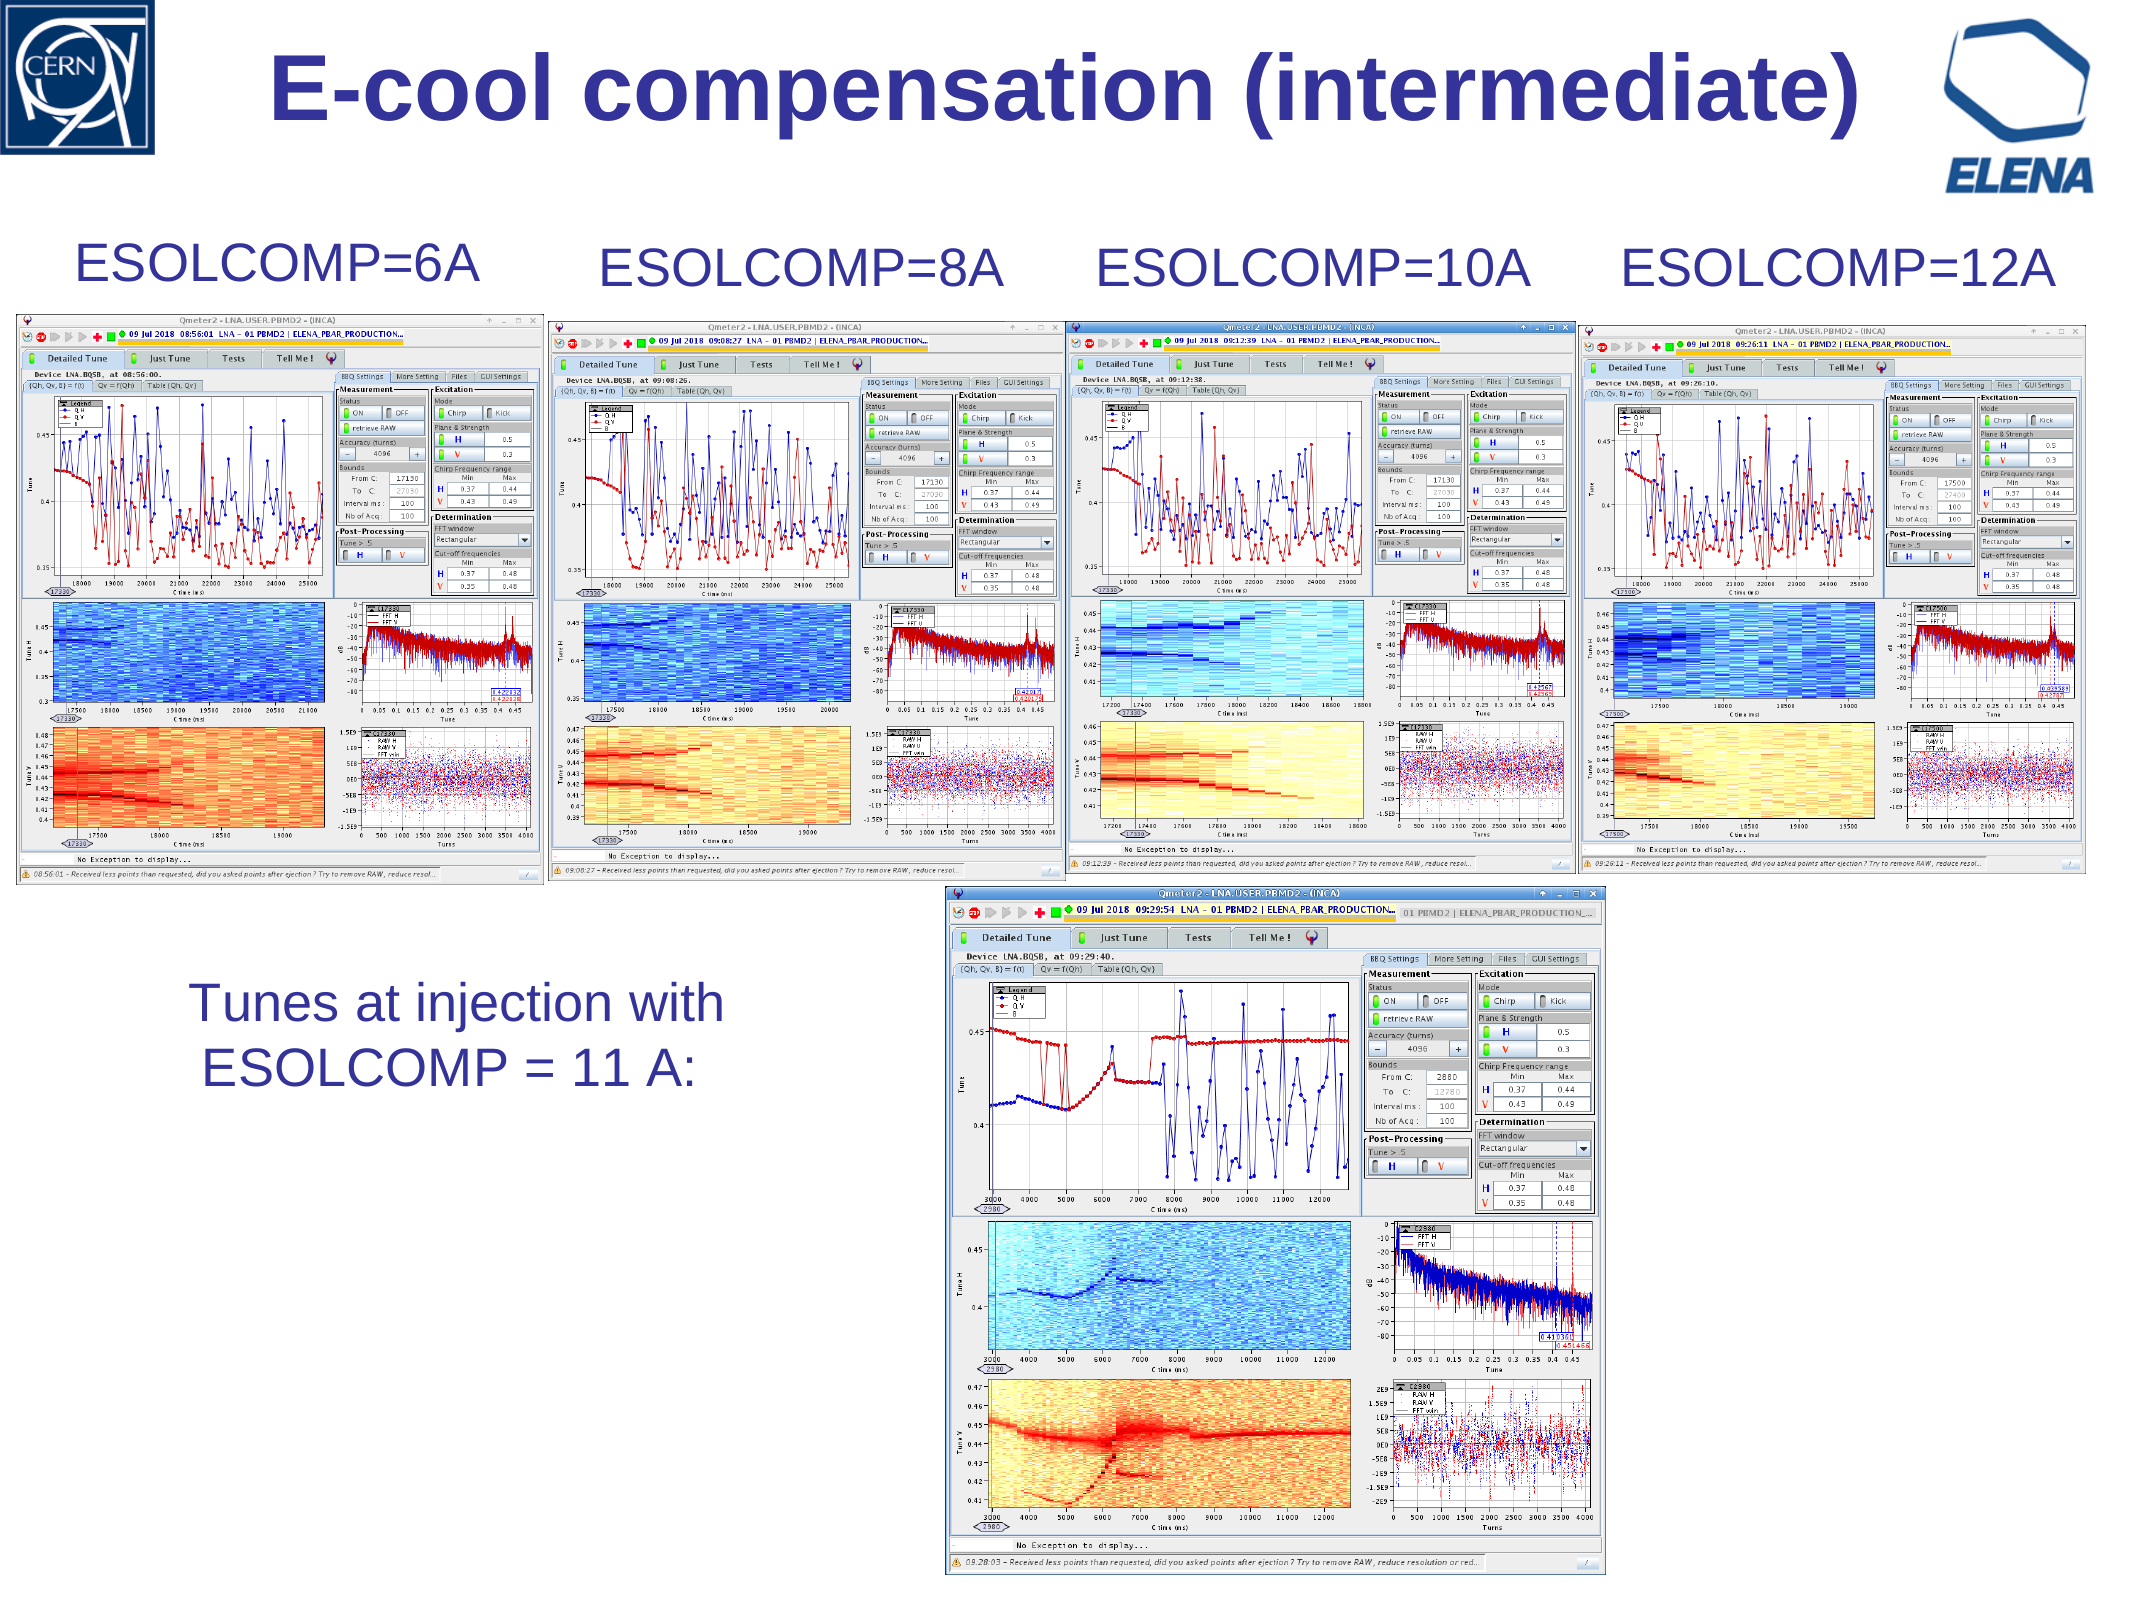

# E-cool compensation (intermediate)
ESOLCOMP=6A
ESOLCOMP=8A
ESOLCOMP=10A
ESOLCOMP=12A
Tunes at injection with ESOLCOMP = 11 A: